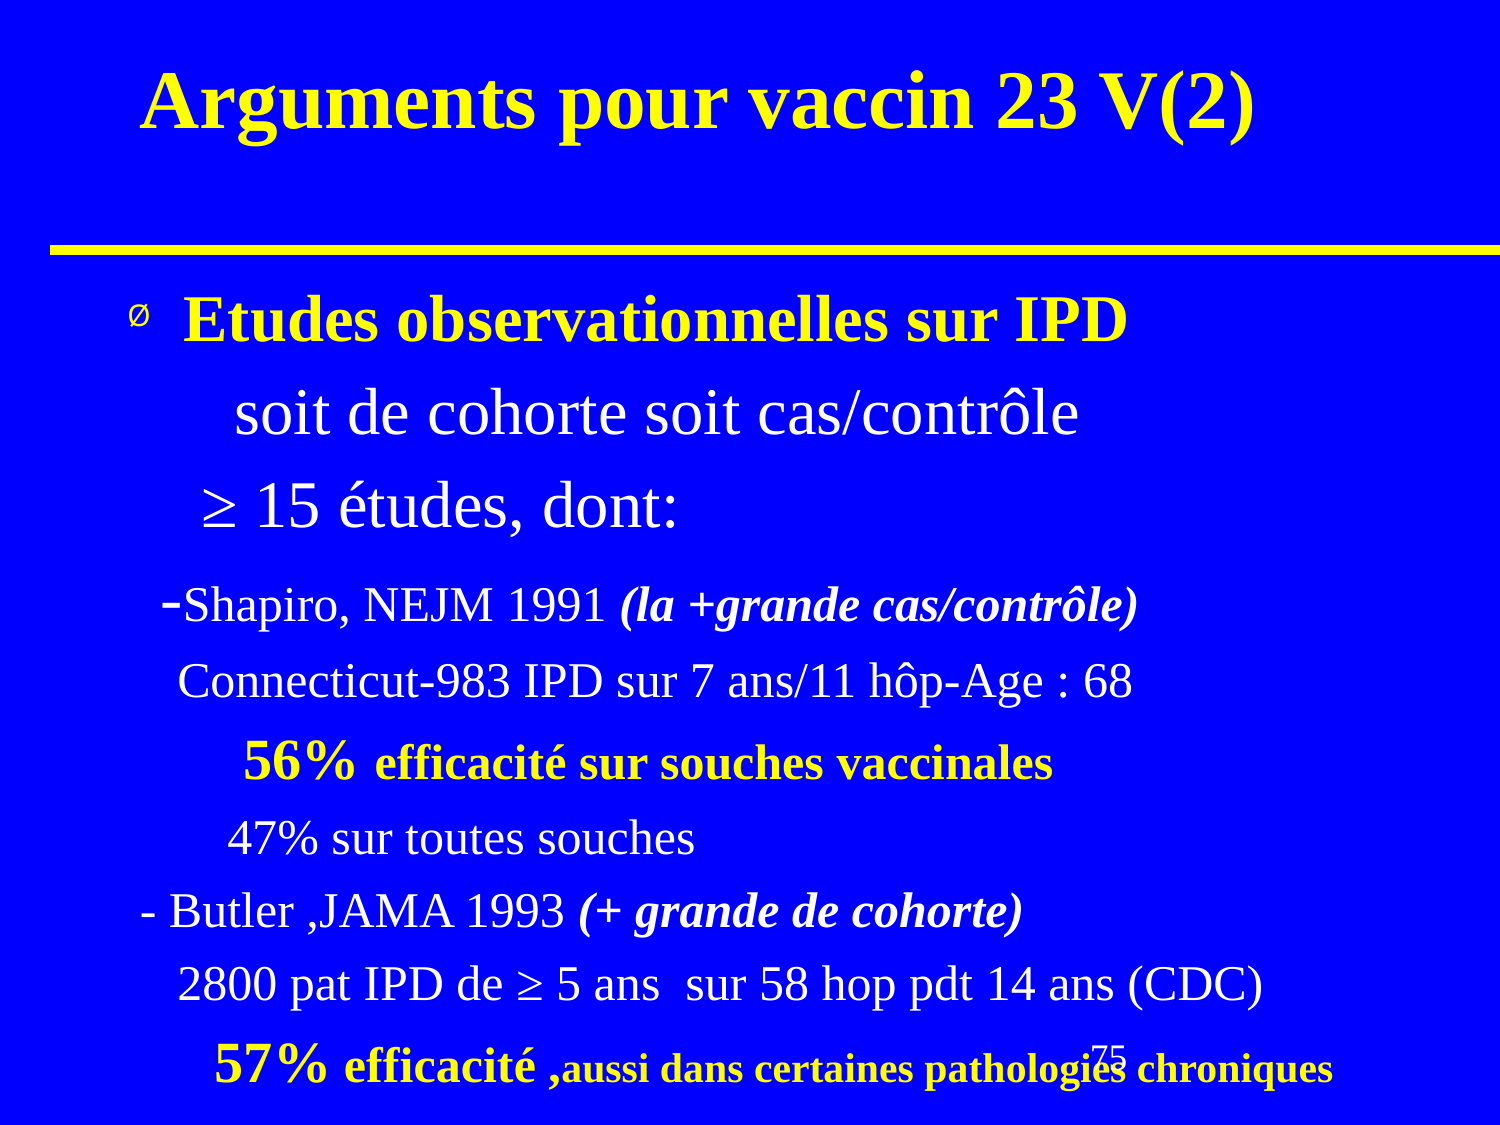

# Arguments pour vaccin 23 V(2)
Etudes observationnelles sur IPD
 	 soit de cohorte soit cas/contrôle
	≥ 15 études, dont:
 -Shapiro, NEJM 1991 (la +grande cas/contrôle)
 Connecticut-983 IPD sur 7 ans/11 hôp-Age : 68
 56% efficacité sur souches vaccinales
 47% sur toutes souches
 - Butler ,JAMA 1993 (+ grande de cohorte)
 2800 pat IPD de ≥ 5 ans sur 58 hop pdt 14 ans (CDC)
 57% efficacité ,aussi dans certaines pathologies chroniques